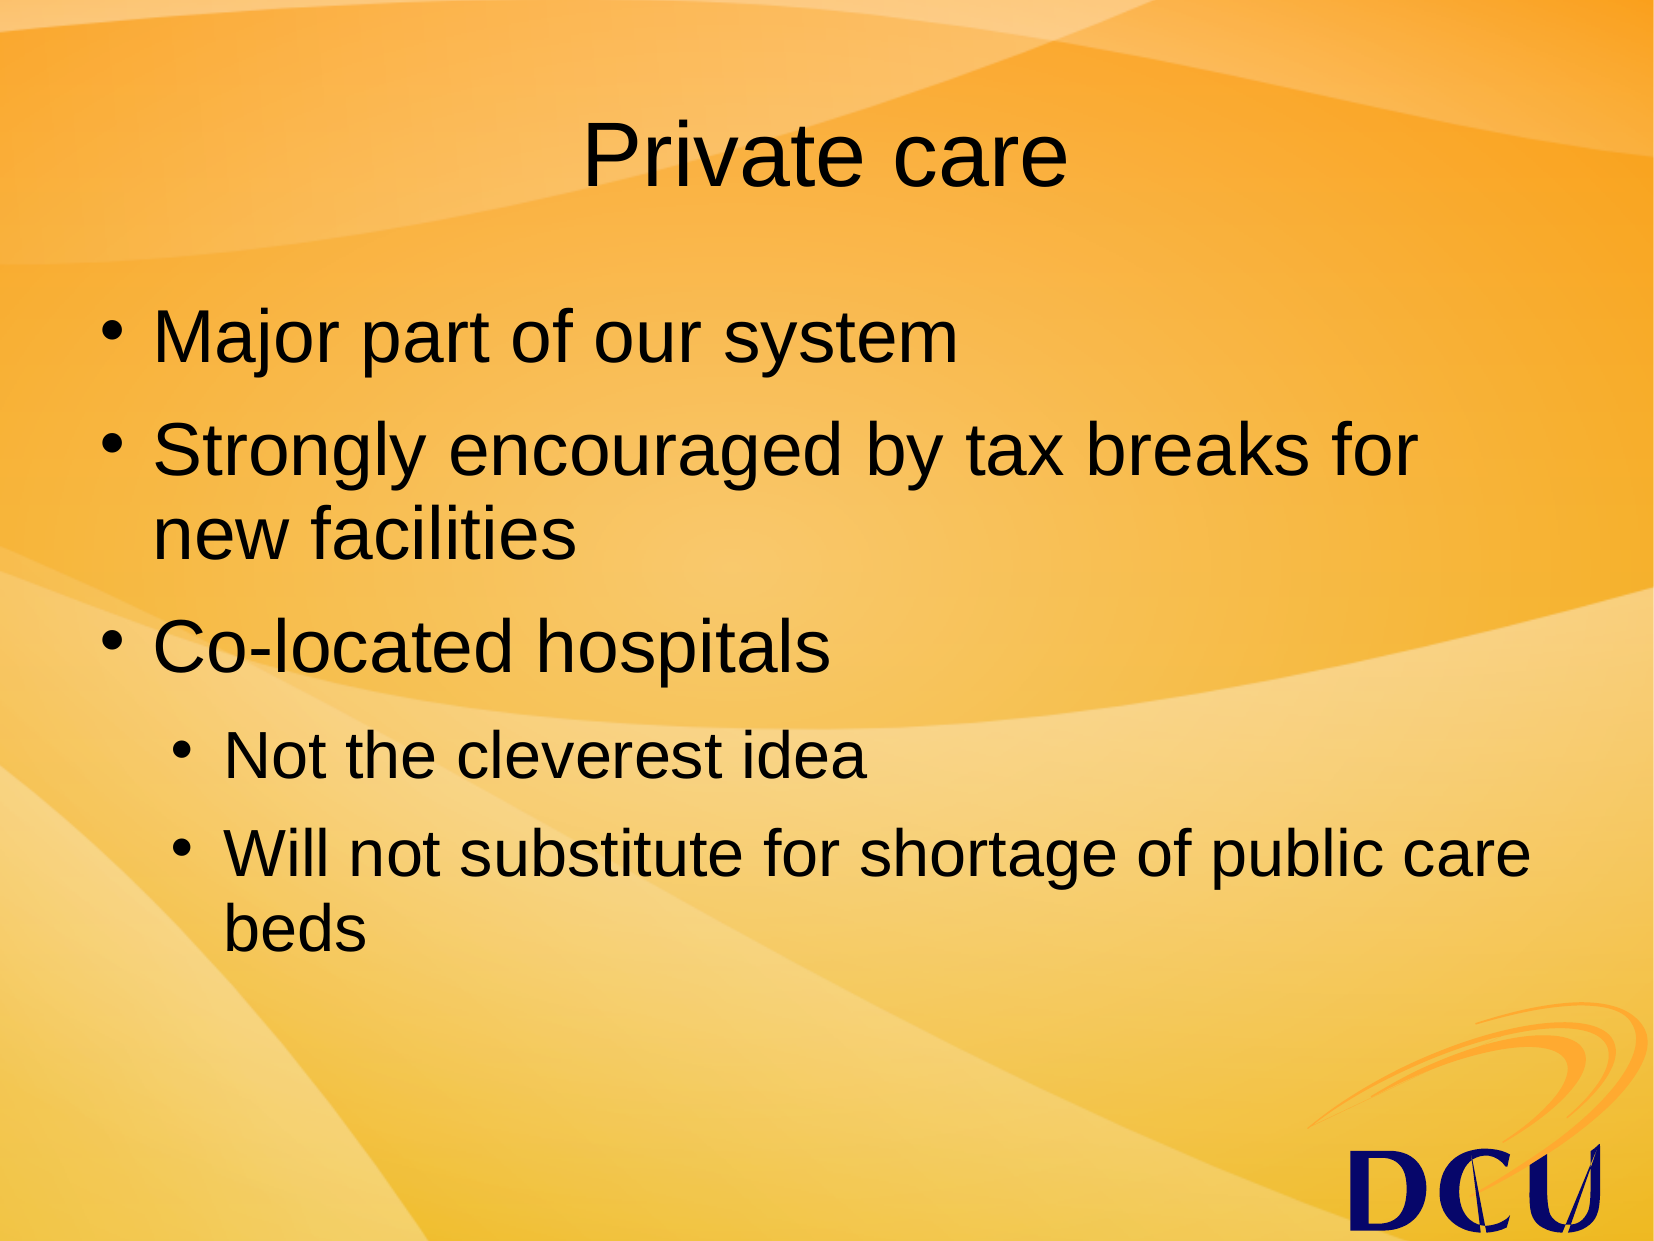

# Private care
Major part of our system
Strongly encouraged by tax breaks for new facilities
Co-located hospitals
Not the cleverest idea
Will not substitute for shortage of public care beds